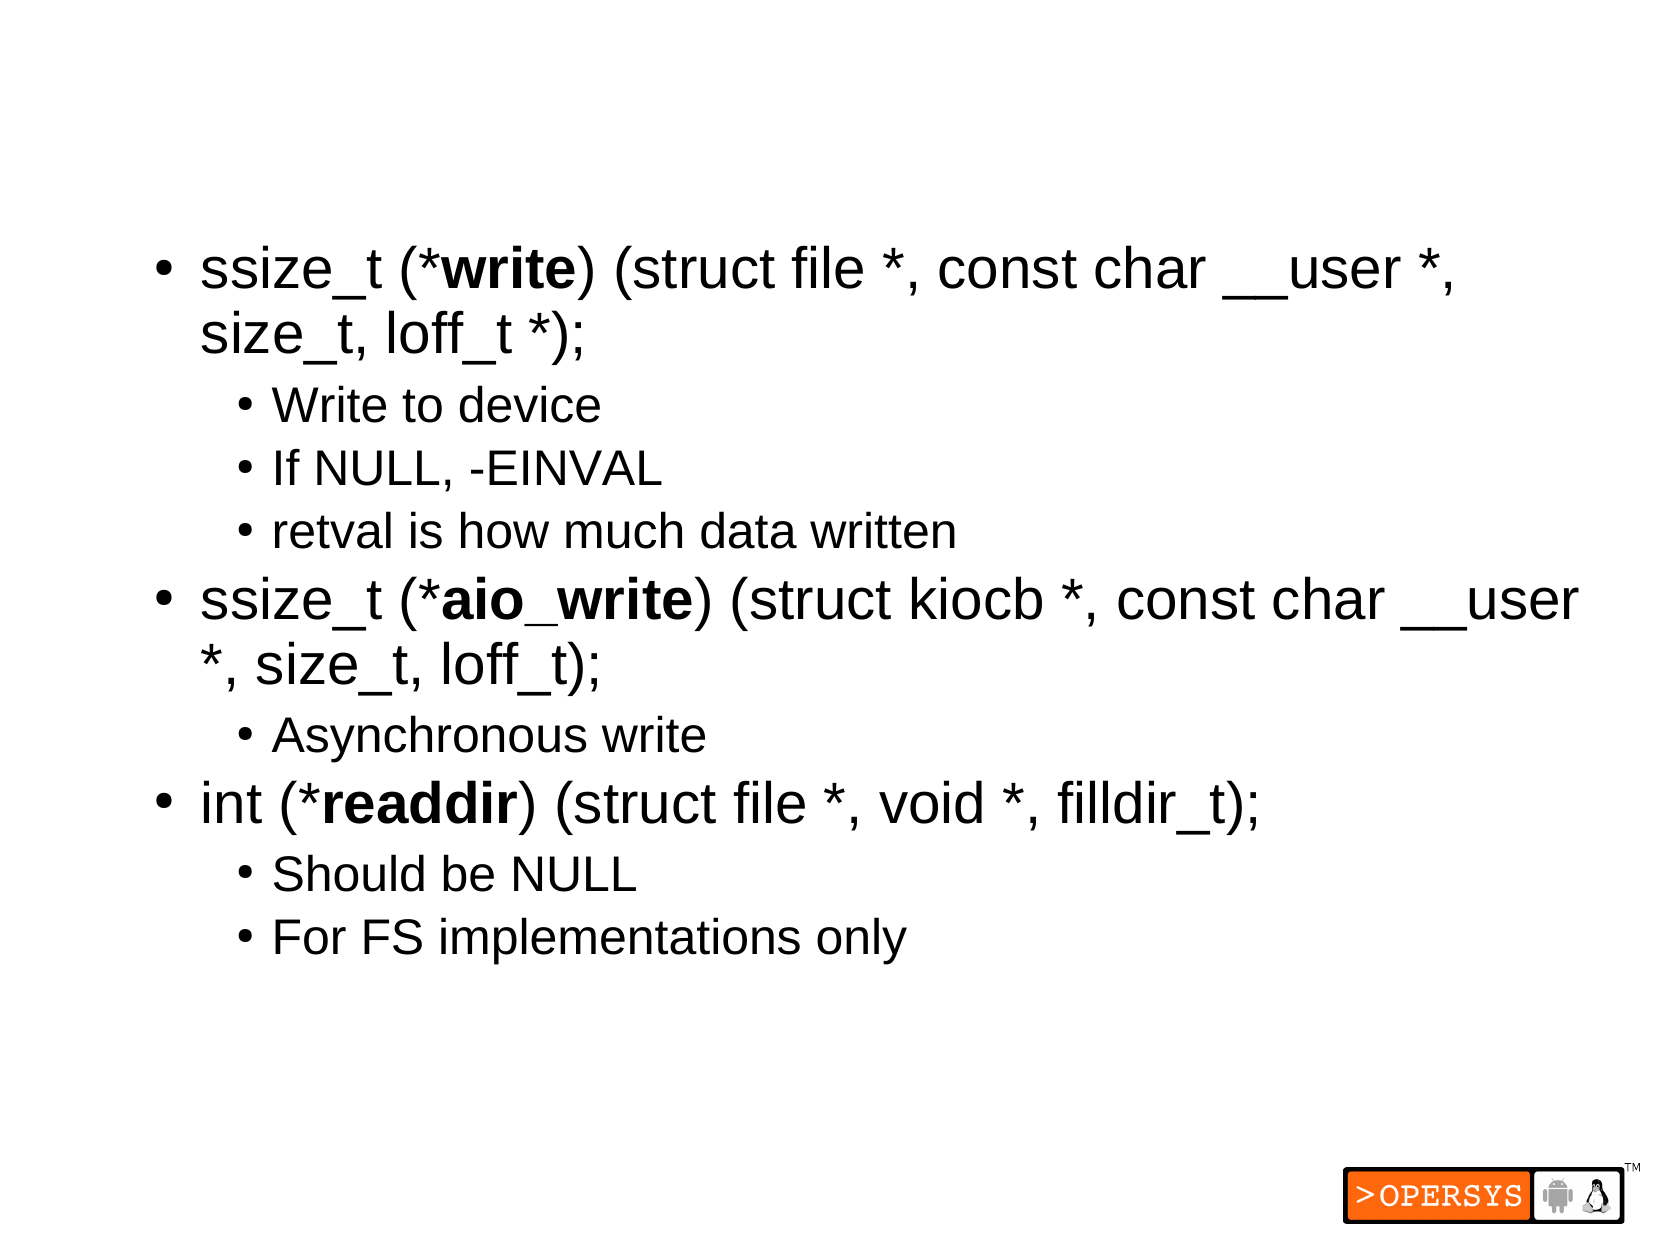

# ssize_t (*write) (struct file *, const char __user *, size_t, loff_t *);
Write to device
If NULL, -EINVAL
retval is how much data written
ssize_t (*aio_write) (struct kiocb *, const char __user *, size_t, loff_t);
Asynchronous write
int (*readdir) (struct file *, void *, filldir_t);
Should be NULL
For FS implementations only